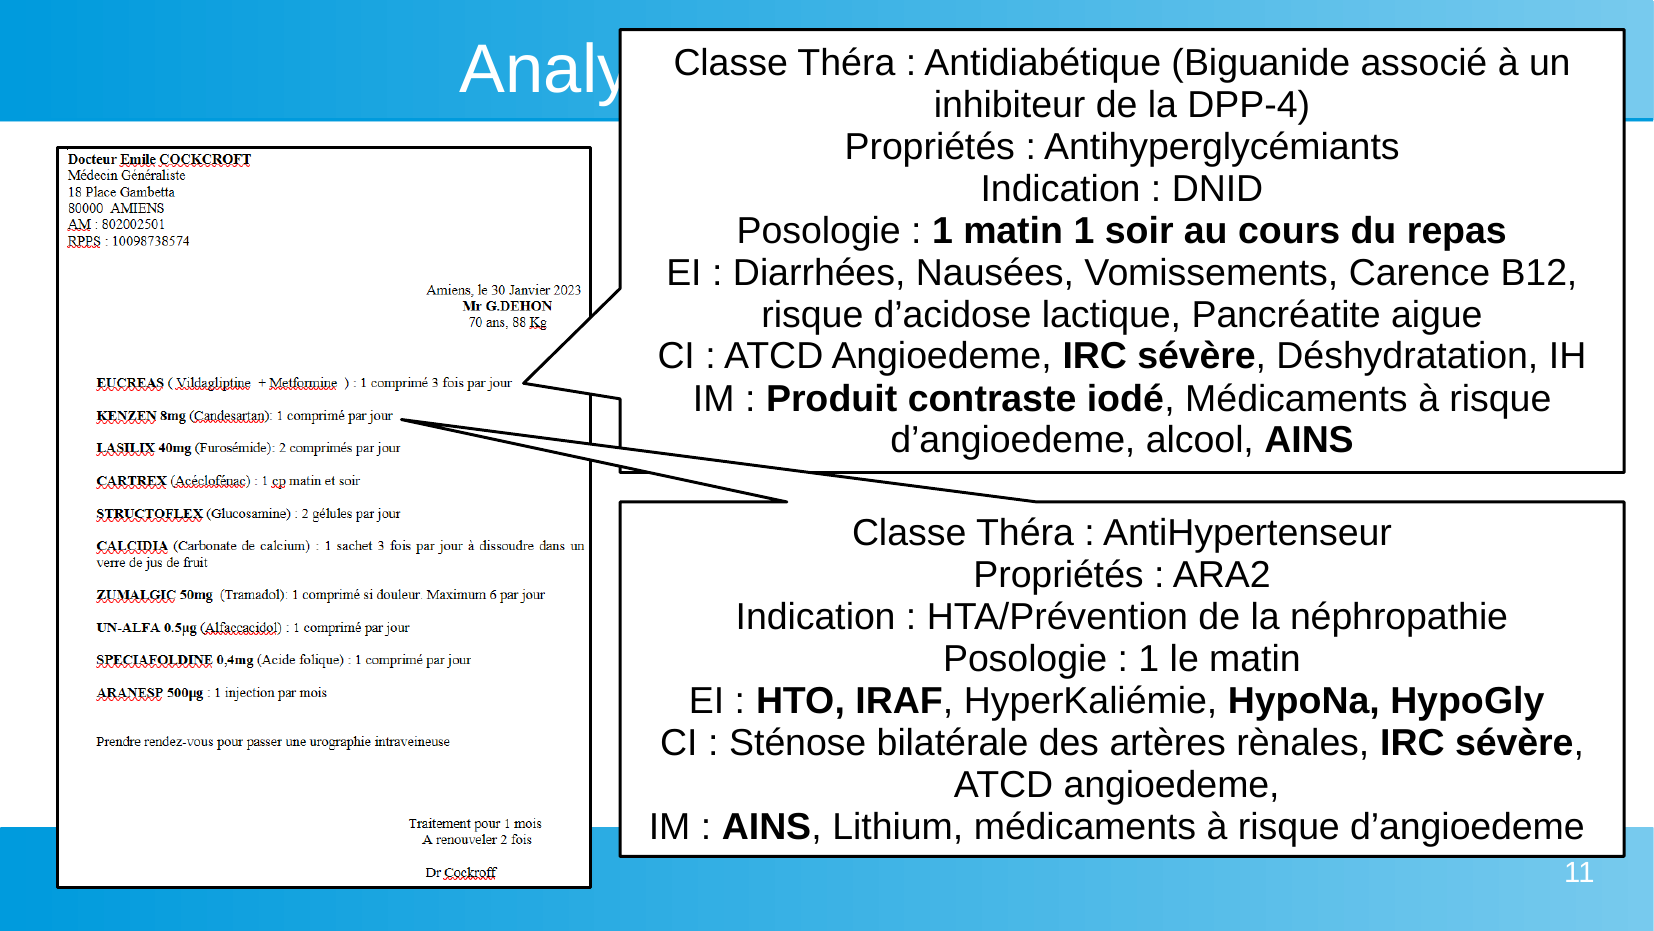

# Analyse des traitements
Classe Théra : Antidiabétique (Biguanide associé à un inhibiteur de la DPP-4)
Propriétés : Antihyperglycémiants
Indication : DNID
Posologie : 1 matin 1 soir au cours du repas
EI : Diarrhées, Nausées, Vomissements, Carence B12, risque d’acidose lactique, Pancréatite aigue
CI : ATCD Angioedeme, IRC sévère, Déshydratation, IH
IM : Produit contraste iodé, Médicaments à risque d’angioedeme, alcool, AINS
Classe Théra : AntiHypertenseur
Propriétés : ARA2
Indication : HTA/Prévention de la néphropathie
Posologie : 1 le matin
EI : HTO, IRAF, HyperKaliémie, HypoNa, HypoGly
CI : Sténose bilatérale des artères rènales, IRC sévère, ATCD angioedeme,
IM : AINS, Lithium, médicaments à risque d’angioedeme
11